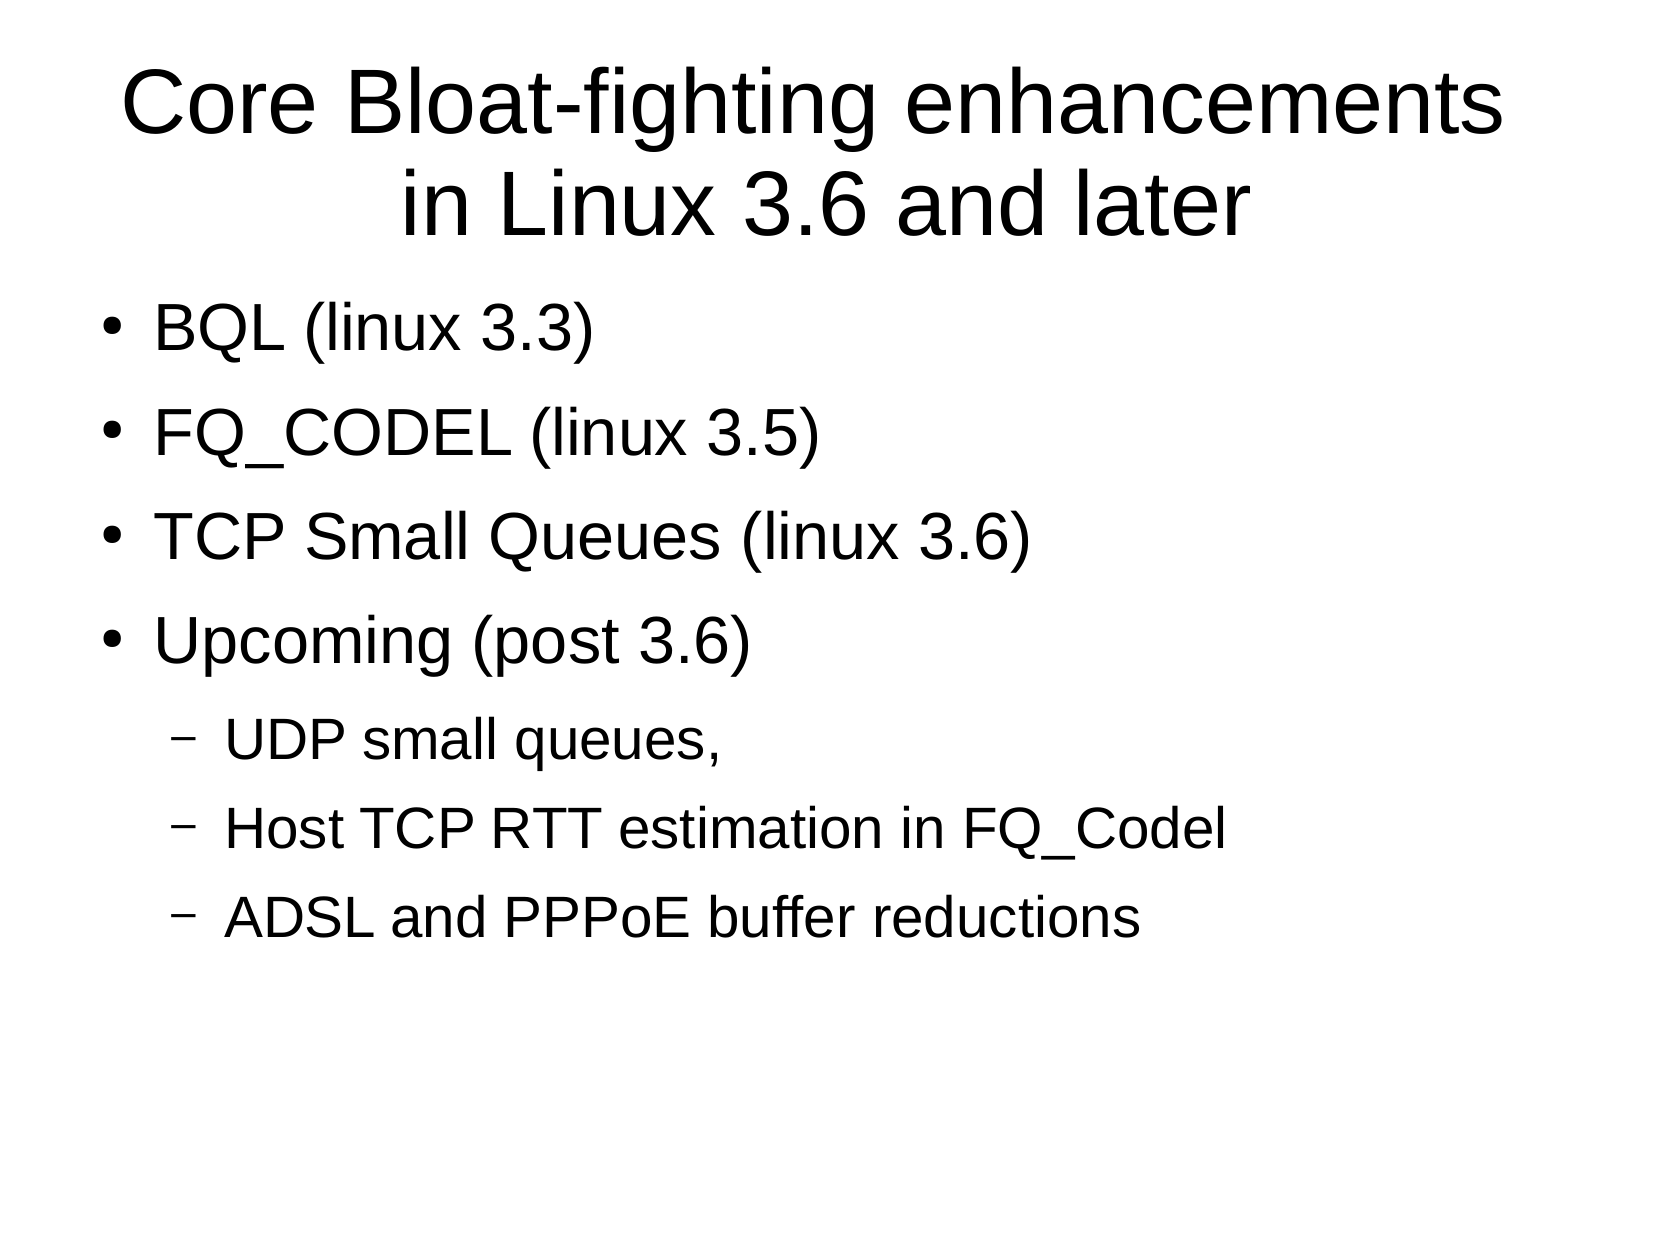

# Core Bloat-fighting enhancements in Linux 3.6 and later
BQL (linux 3.3)
FQ_CODEL (linux 3.5)
TCP Small Queues (linux 3.6)
Upcoming (post 3.6)
UDP small queues,
Host TCP RTT estimation in FQ_Codel
ADSL and PPPoE buffer reductions